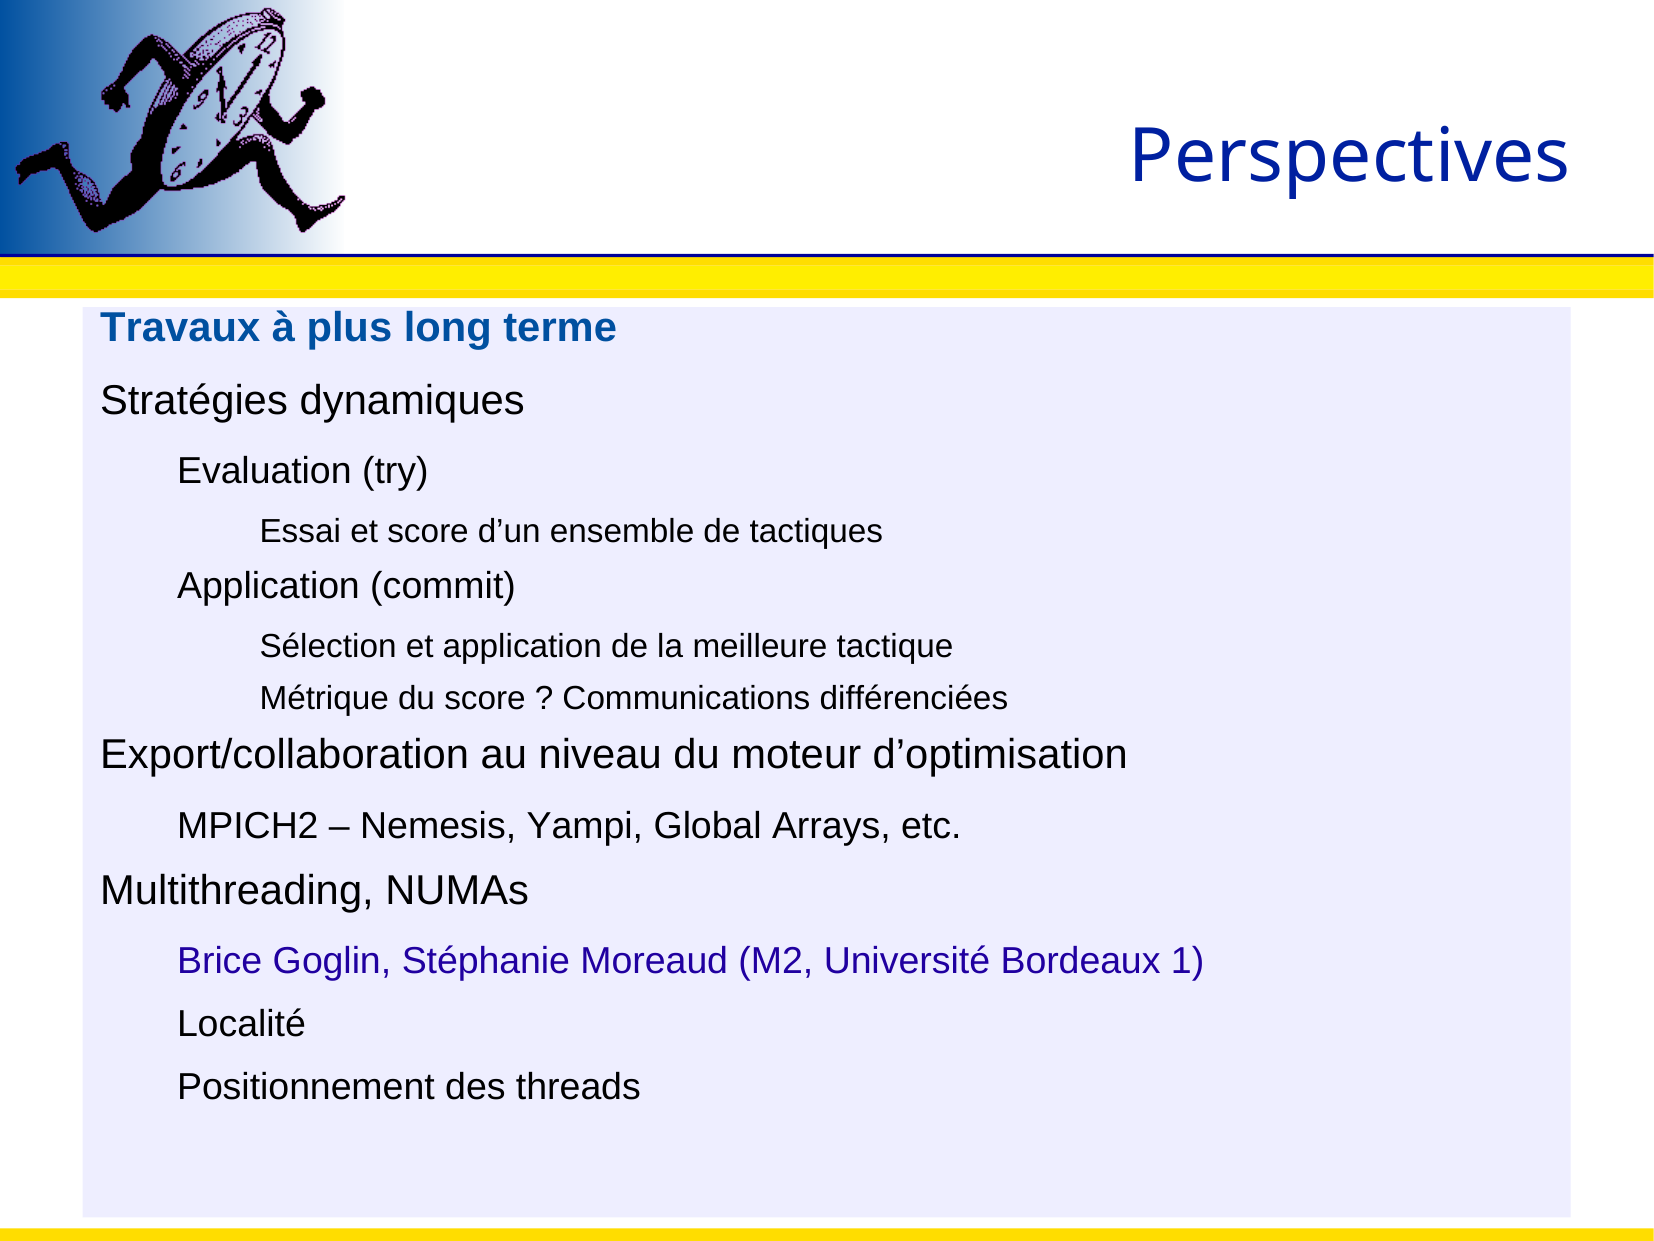

# Perspectives
Travaux à plus long terme
Stratégies dynamiques
Evaluation (try)
Essai et score d’un ensemble de tactiques
Application (commit)
Sélection et application de la meilleure tactique
Métrique du score ? Communications différenciées
Export/collaboration au niveau du moteur d’optimisation
MPICH2 – Nemesis, Yampi, Global Arrays, etc.
Multithreading, NUMAs
Brice Goglin, Stéphanie Moreaud (M2, Université Bordeaux 1)
Localité
Positionnement des threads